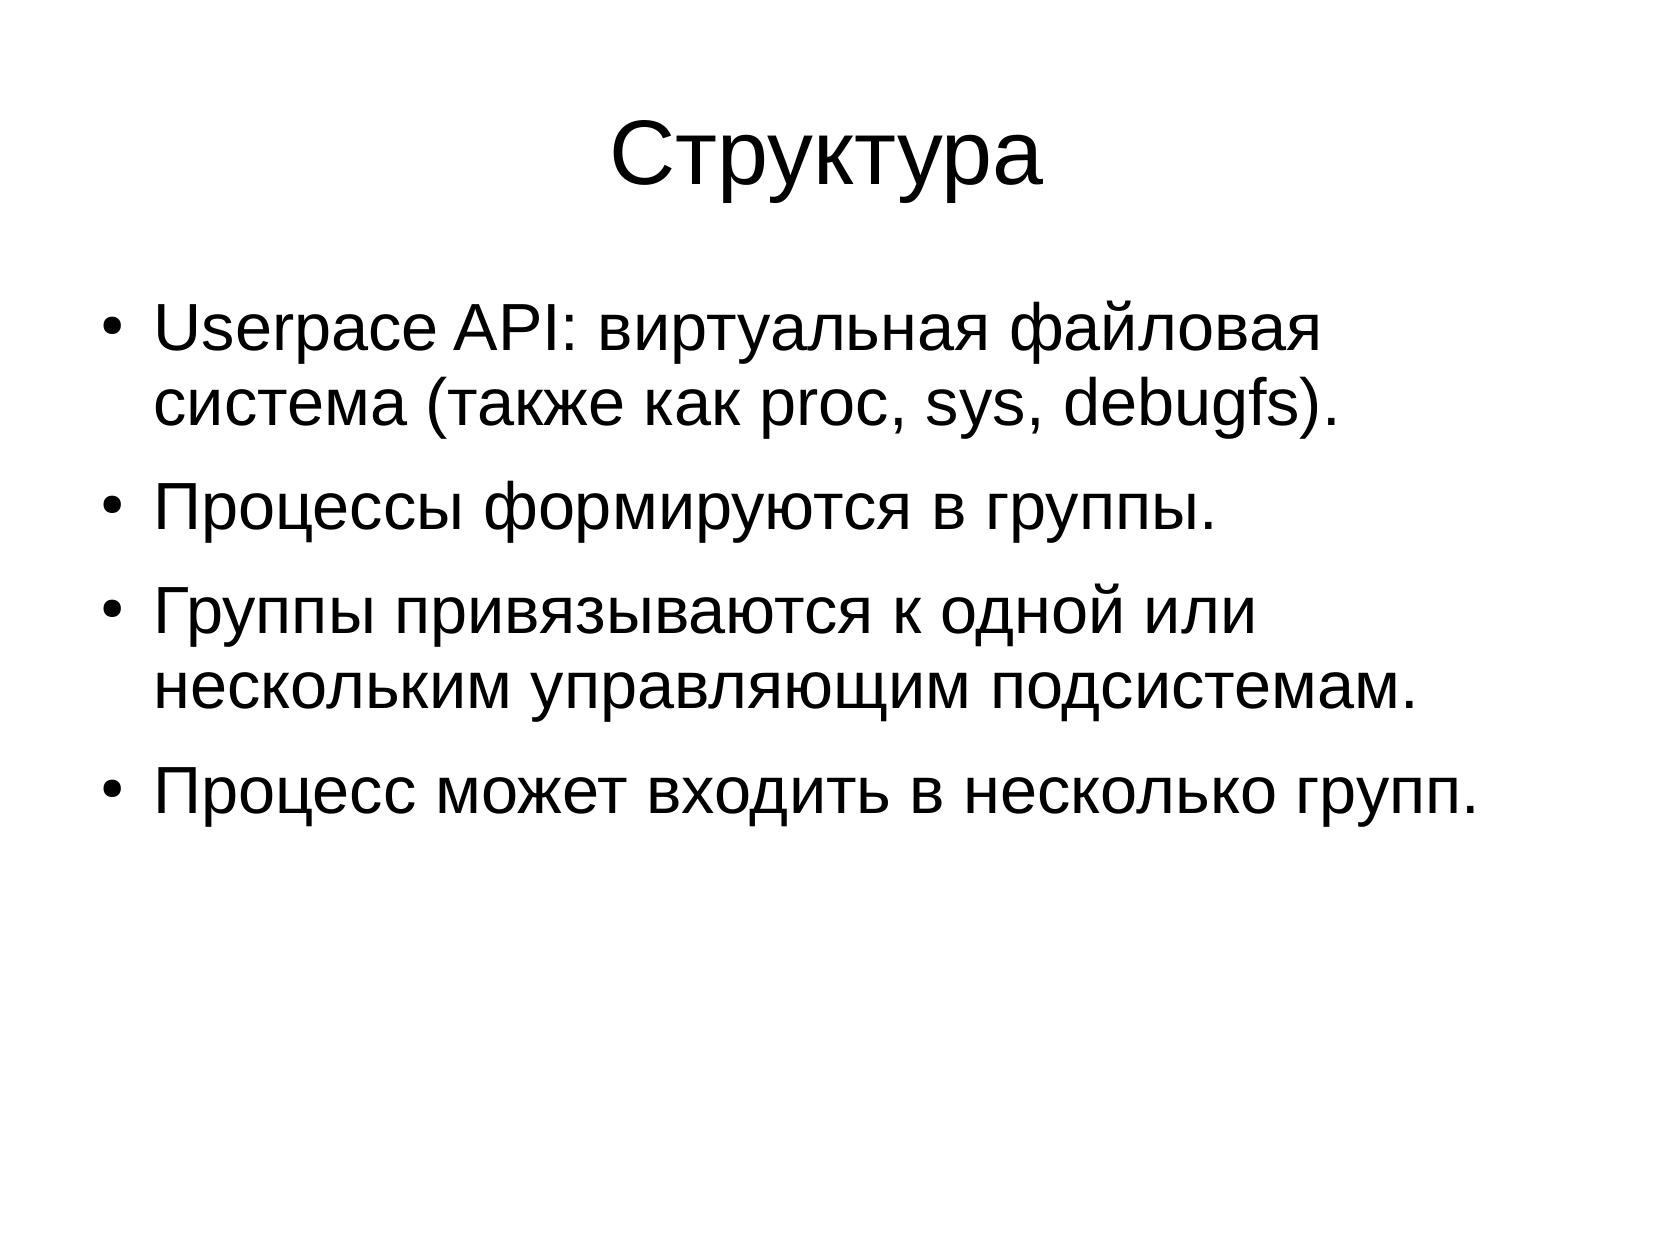

# Структура
Userpace API: виртуальная файловая система (также как proc, sys, debugfs).
Процессы формируются в группы.
Группы привязываются к одной или нескольким управляющим подсистемам.
Процесс может входить в несколько групп.